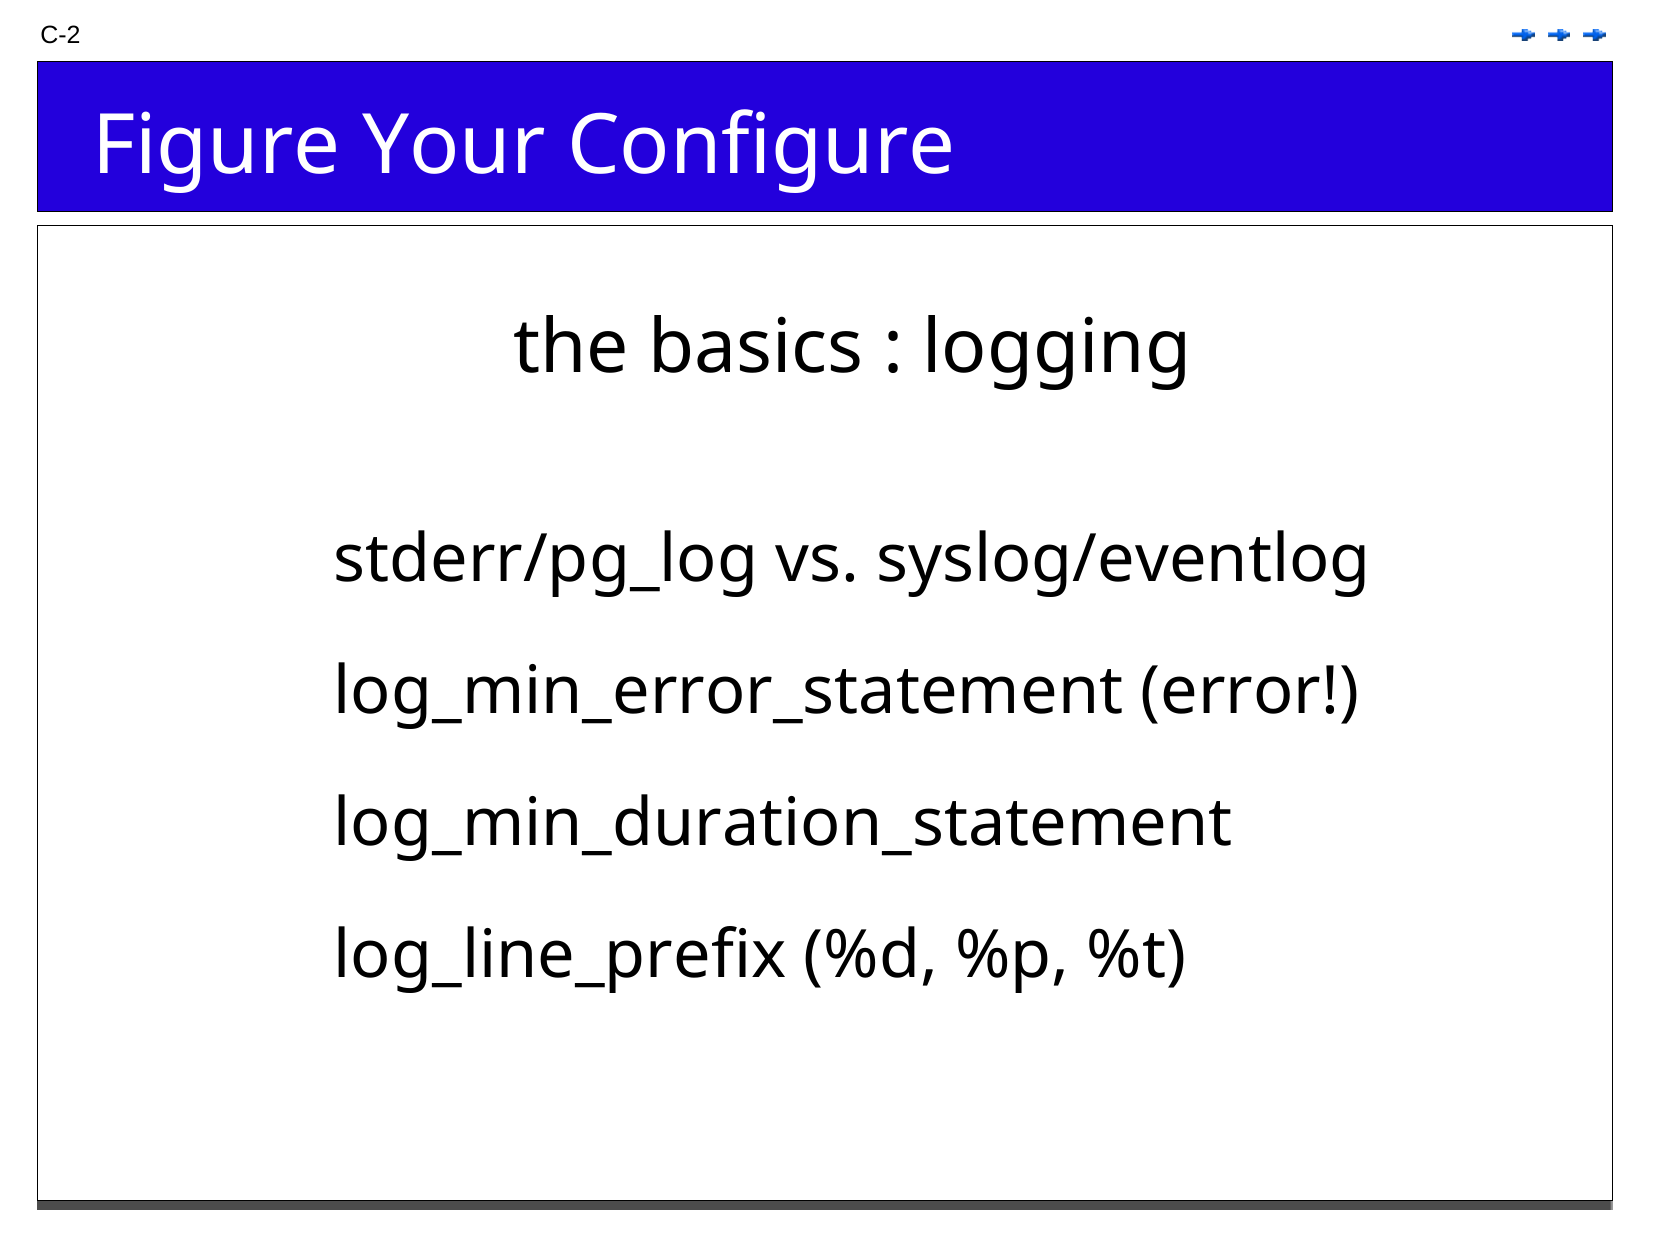

C-2
Figure Your Configure
the basics : logging
 stderr/pg_log vs. syslog/eventlog
 log_min_error_statement (error!)
 log_min_duration_statement
 log_line_prefix (%d, %p, %t)